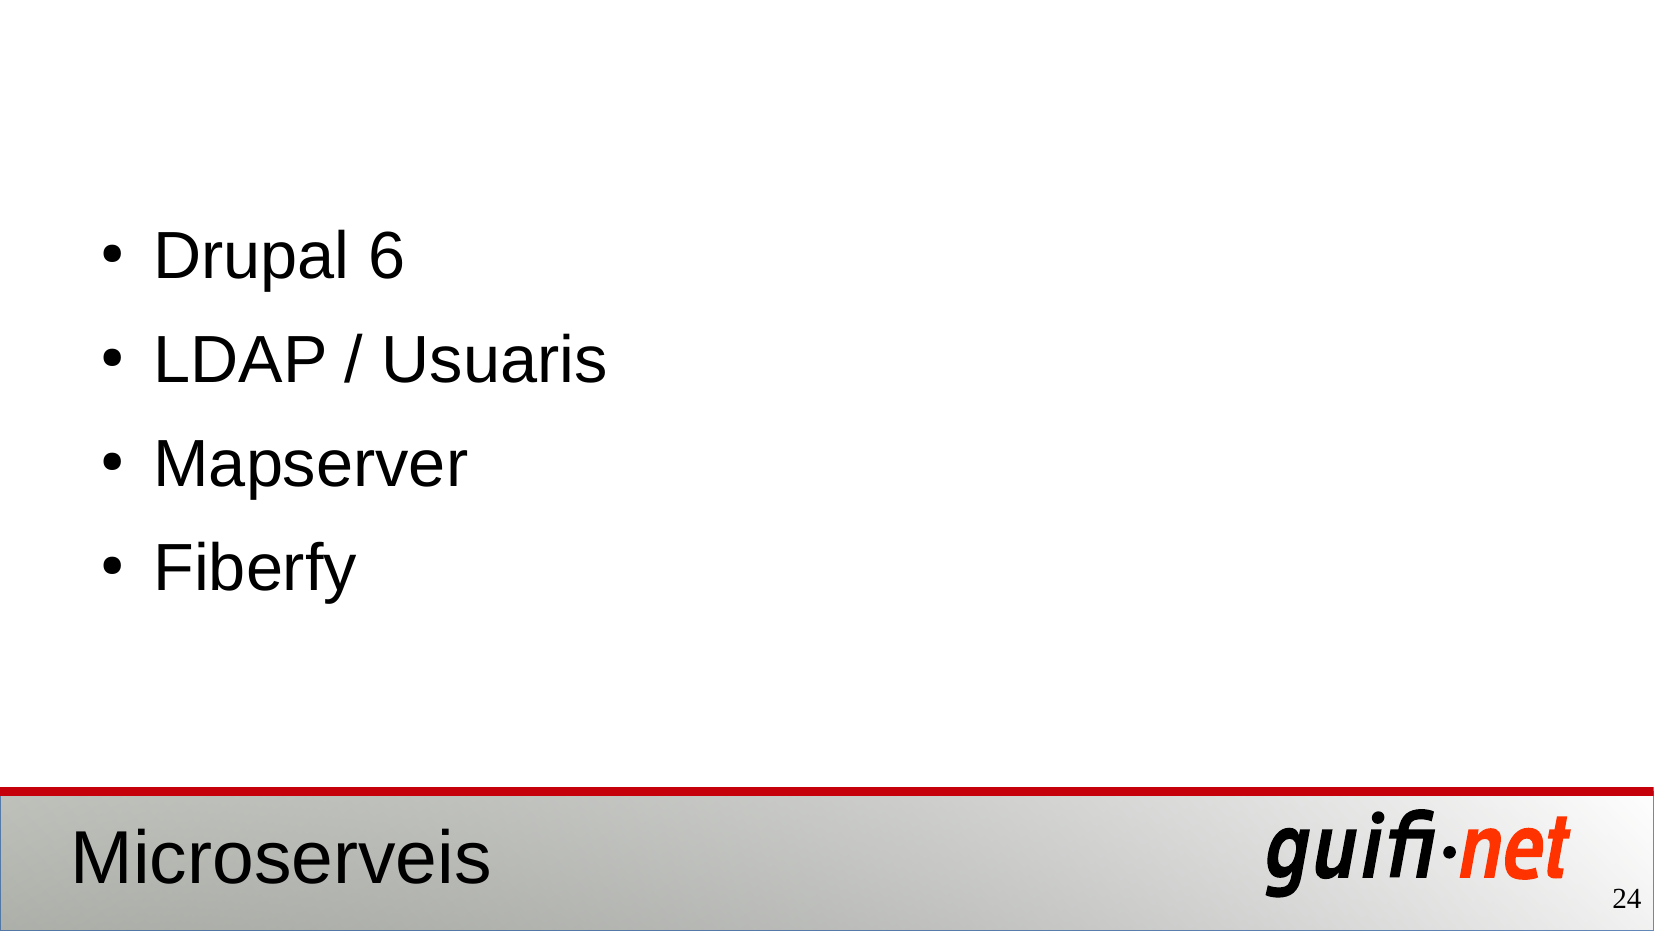

Drupal 6
LDAP / Usuaris
Mapserver
Fiberfy
# Microserveis
24